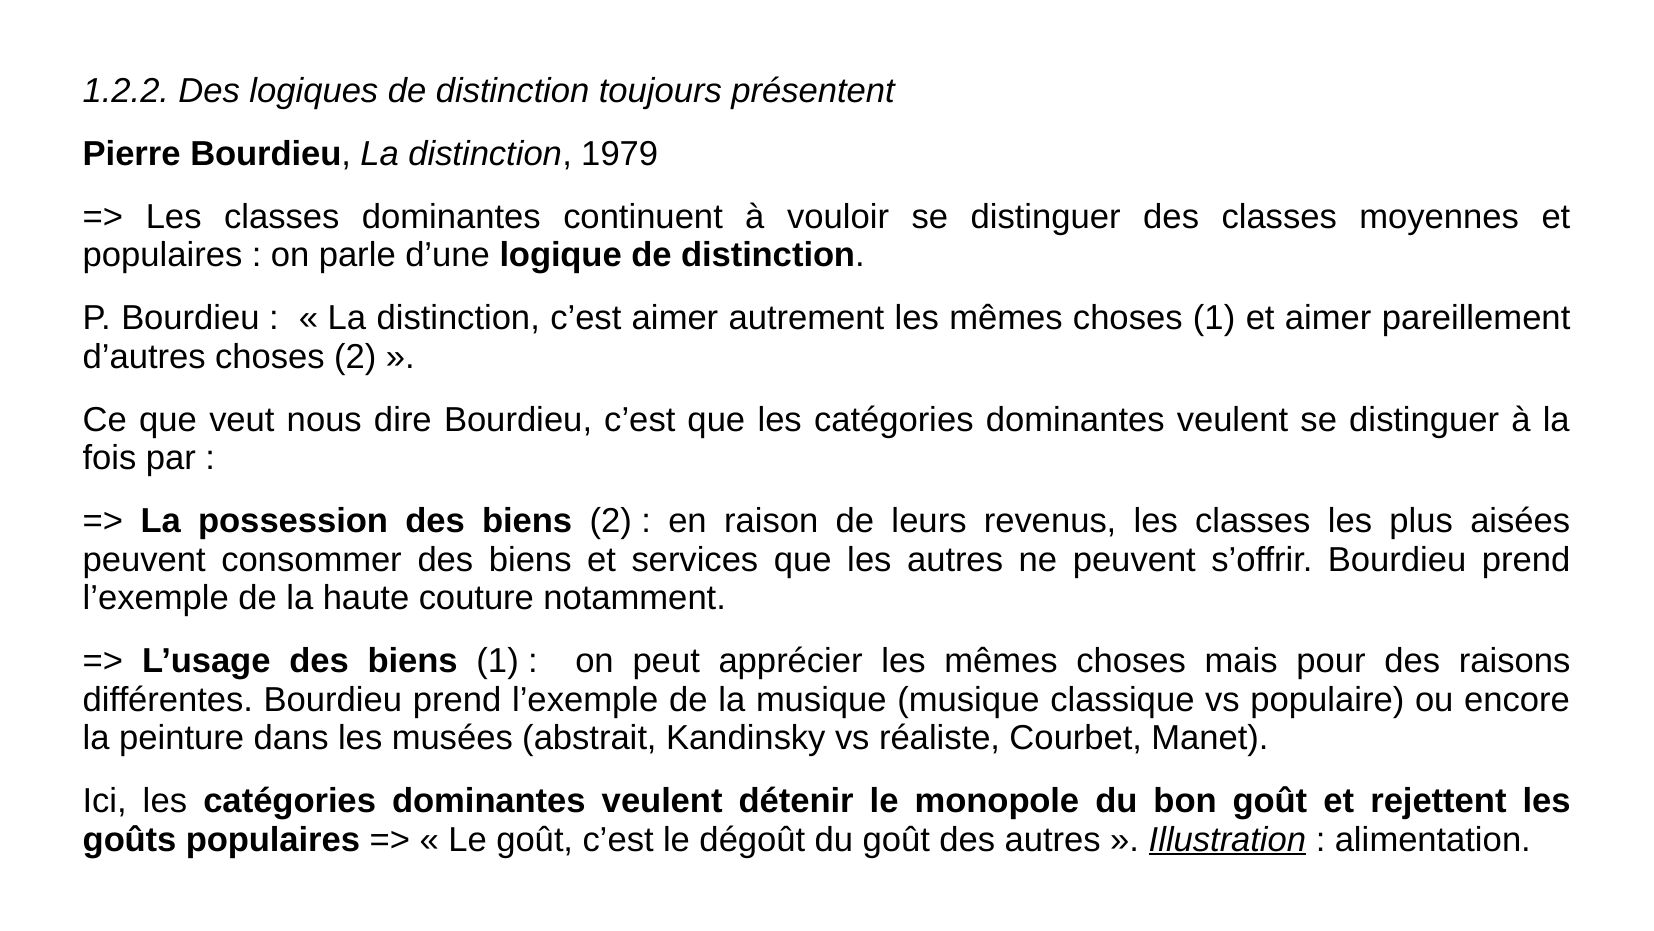

# 1.2.2. Des logiques de distinction toujours présentent
Pierre Bourdieu, La distinction, 1979
=> Les classes dominantes continuent à vouloir se distinguer des classes moyennes et populaires : on parle d’une logique de distinction.
P. Bourdieu :  « La distinction, c’est aimer autrement les mêmes choses (1) et aimer pareillement d’autres choses (2) ».
Ce que veut nous dire Bourdieu, c’est que les catégories dominantes veulent se distinguer à la fois par :
=> La possession des biens (2) : en raison de leurs revenus, les classes les plus aisées peuvent consommer des biens et services que les autres ne peuvent s’offrir. Bourdieu prend l’exemple de la haute couture notamment.
=> L’usage des biens (1) : on peut apprécier les mêmes choses mais pour des raisons différentes. Bourdieu prend l’exemple de la musique (musique classique vs populaire) ou encore la peinture dans les musées (abstrait, Kandinsky vs réaliste, Courbet, Manet).
Ici, les catégories dominantes veulent détenir le monopole du bon goût et rejettent les goûts populaires => « Le goût, c’est le dégoût du goût des autres ». Illustration : alimentation.